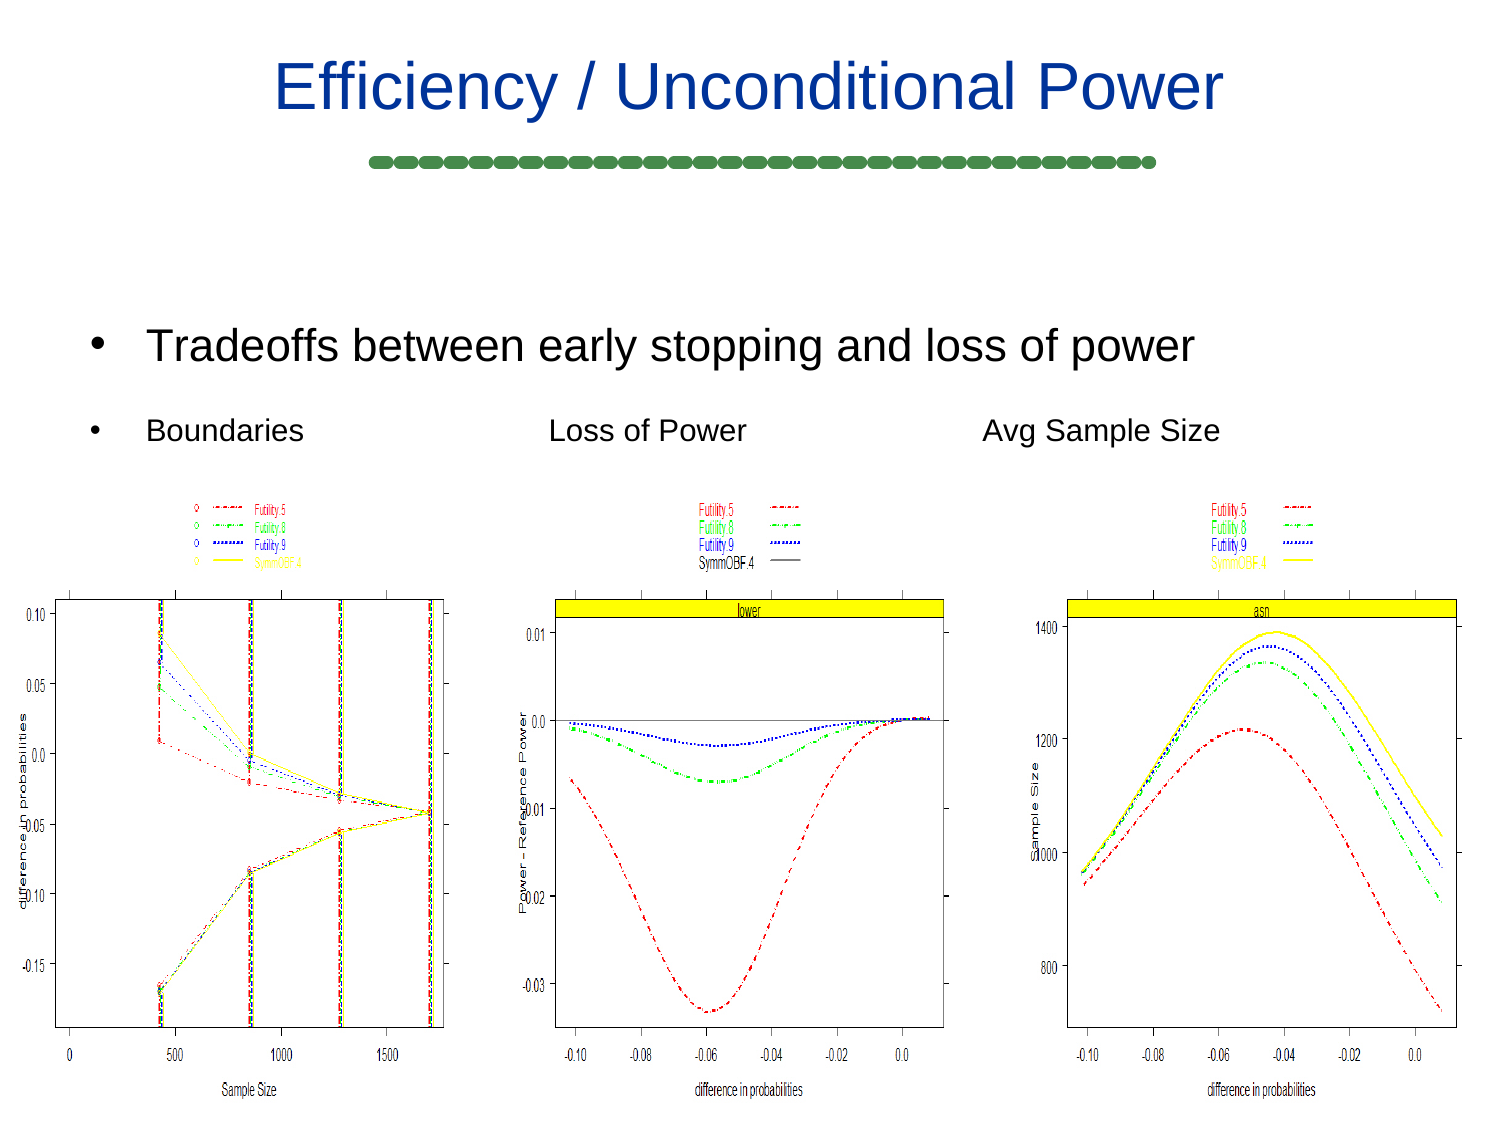

# Efficiency / Unconditional Power
Tradeoffs between early stopping and loss of power
Boundaries Loss of Power Avg Sample Size
50